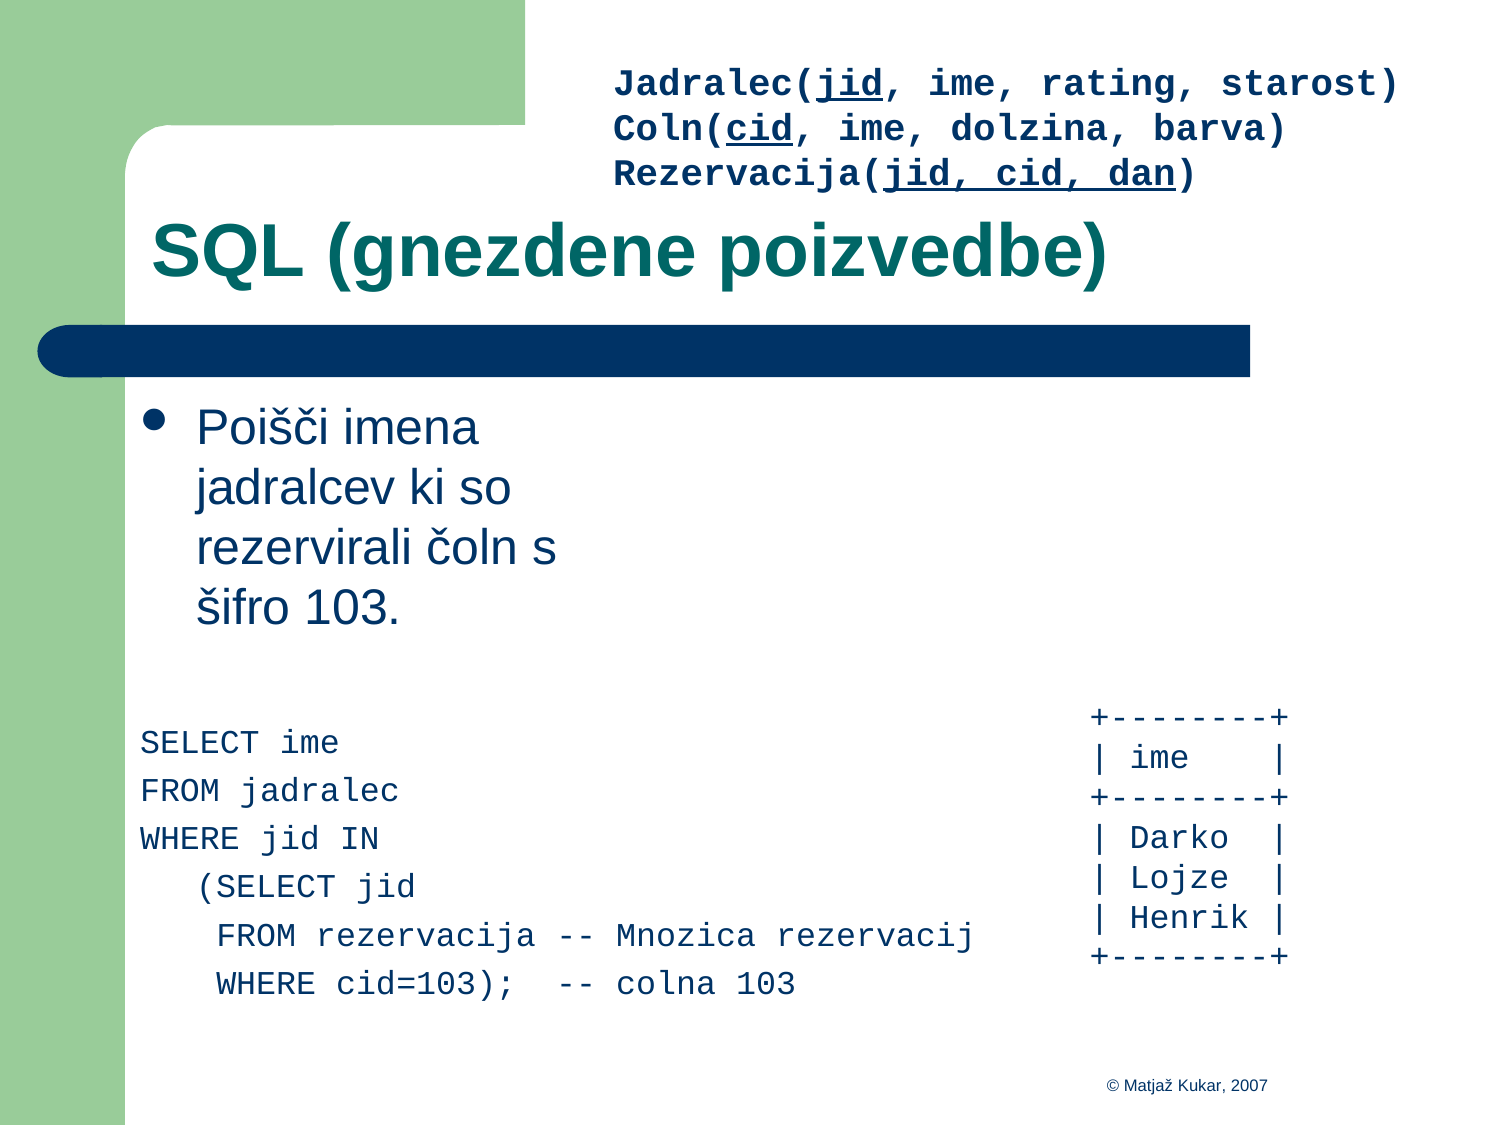

Jadralec(jid, ime, rating, starost)
Coln(cid, ime, dolzina, barva)
Rezervacija(jid, cid, dan)
# SQL (gnezdene poizvedbe)
Poišči imena jadralcev ki so rezervirali čoln s šifro 103.
+--------+
| ime |
+--------+
| Darko |
| Lojze |
| Henrik |
+--------+
SELECT ime
FROM jadralec
WHERE jid IN
	(SELECT jid
	 FROM rezervacija -- Mnozica rezervacij
 	 WHERE cid=103); -- colna 103
© Matjaž Kukar, 2007